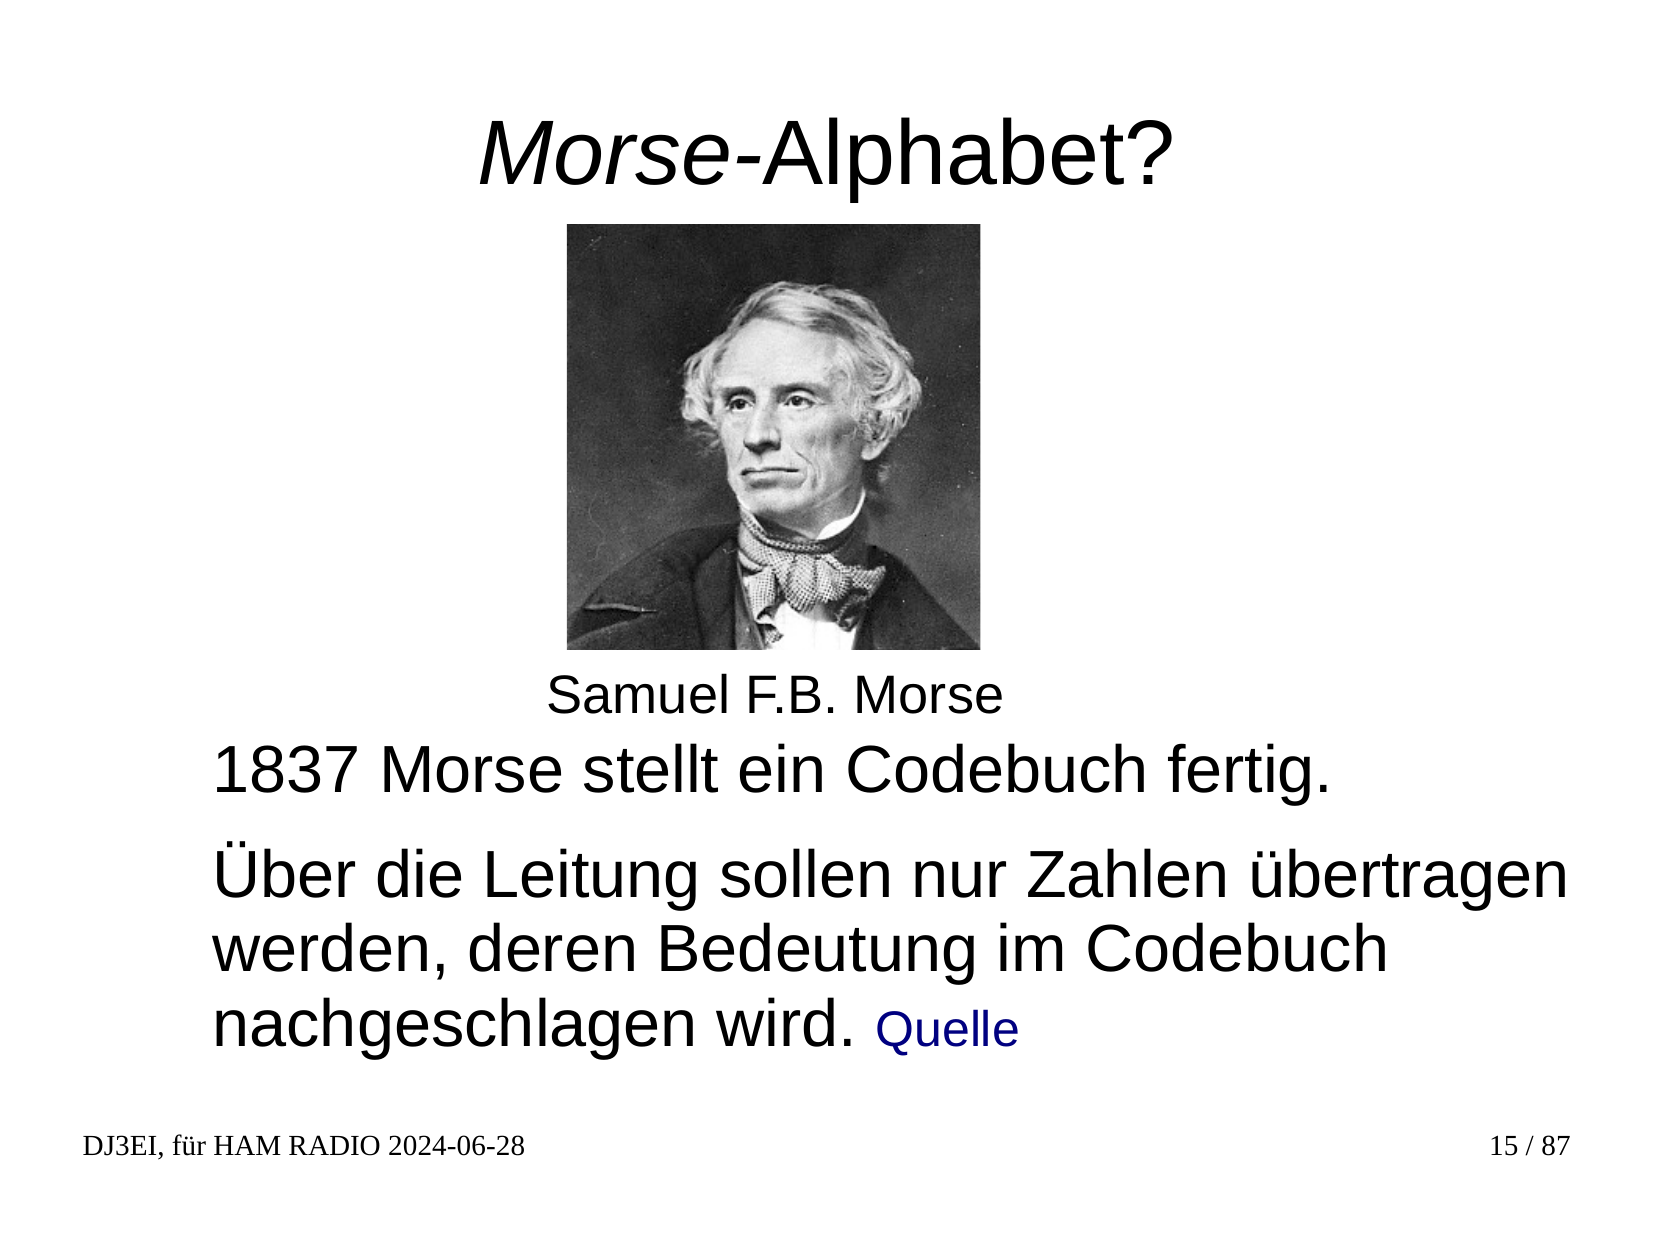

# Morse-Alphabet?
Samuel F.B. Morse
1837 Morse stellt ein Codebuch fertig.
Über die Leitung sollen nur Zahlen übertragen werden, deren Bedeutung im Codebuch nachgeschlagen wird. Quelle
15